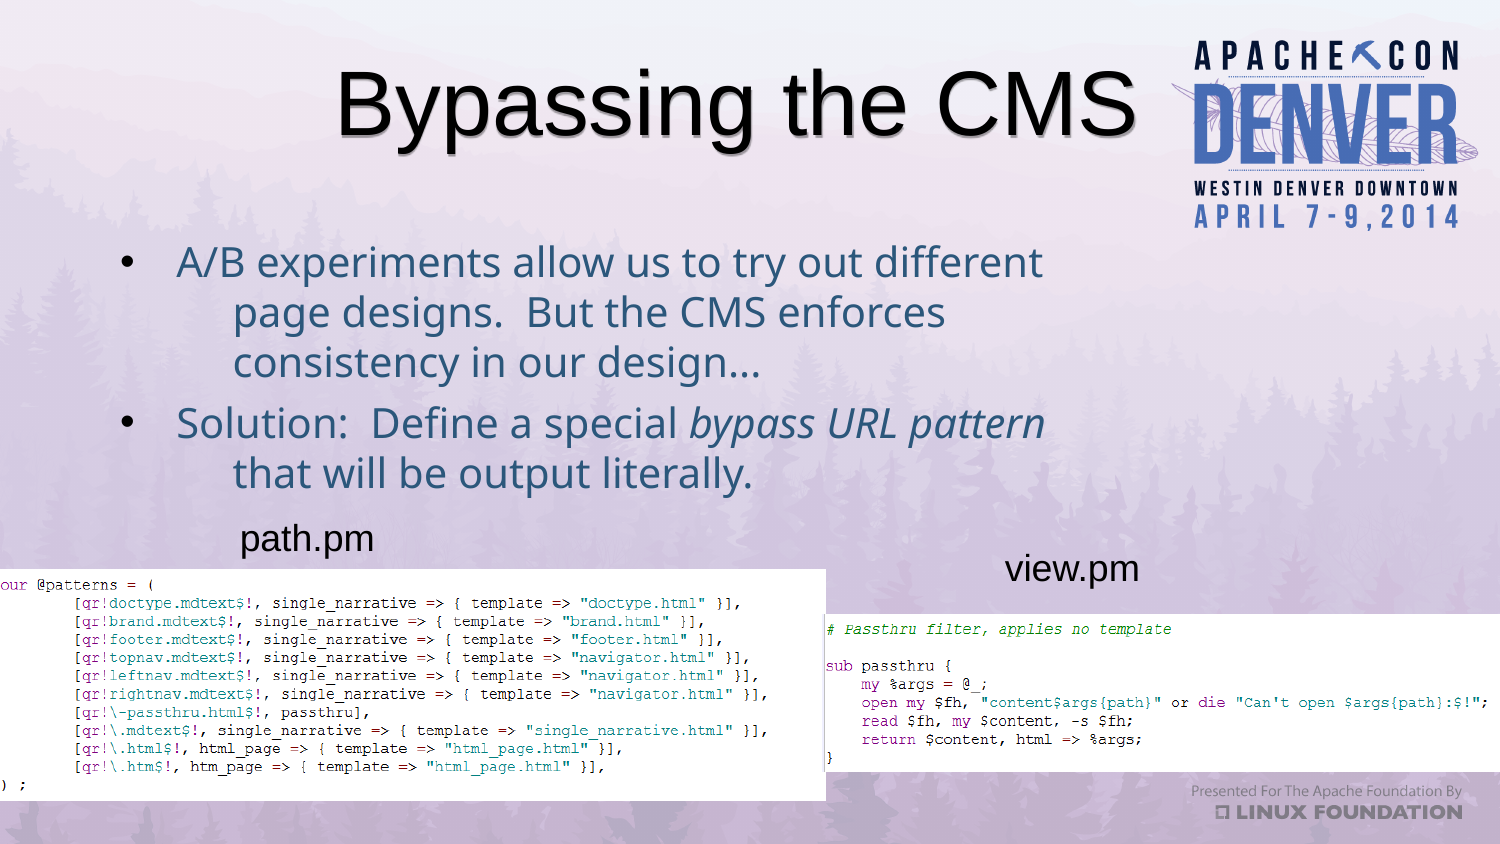

# Bypassing the CMS
A/B experiments allow us to try out different page designs. But the CMS enforces consistency in our design...
Solution: Define a special bypass URL pattern that will be output literally.
path.pm
view.pm